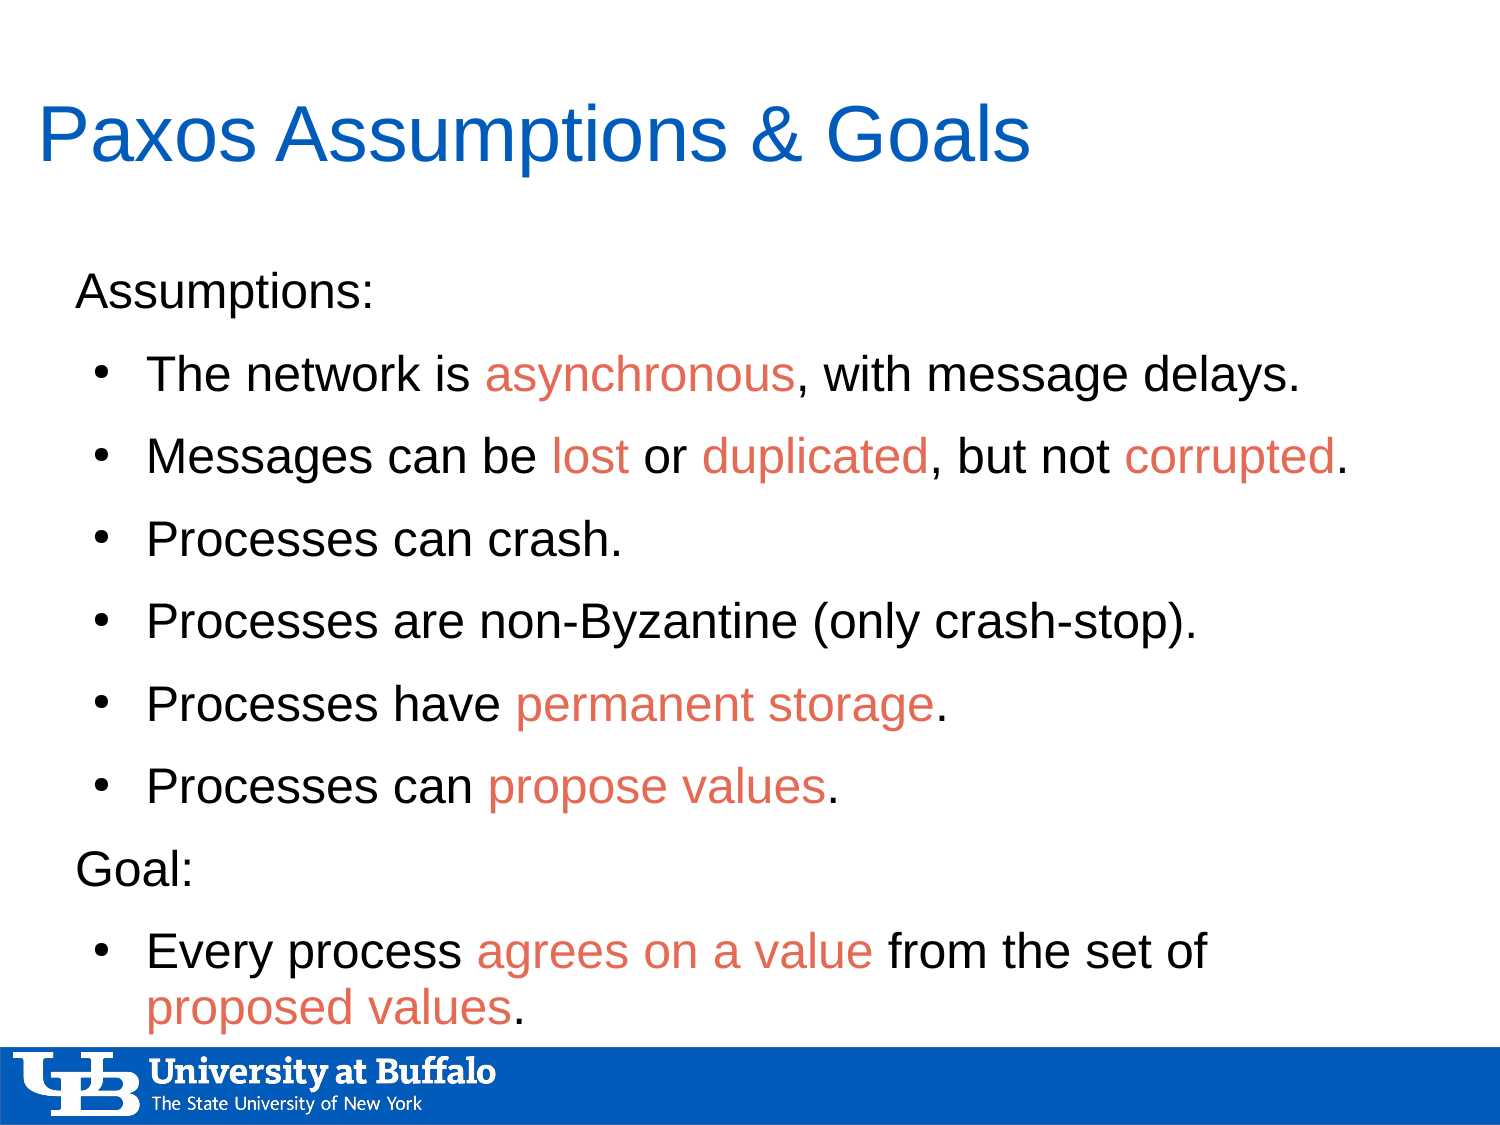

# Paxos Assumptions & Goals
Assumptions:
The network is asynchronous, with message delays.
Messages can be lost or duplicated, but not corrupted.
Processes can crash.
Processes are non-Byzantine (only crash-stop).
Processes have permanent storage.
Processes can propose values.
Goal:
Every process agrees on a value from the set of proposed values.